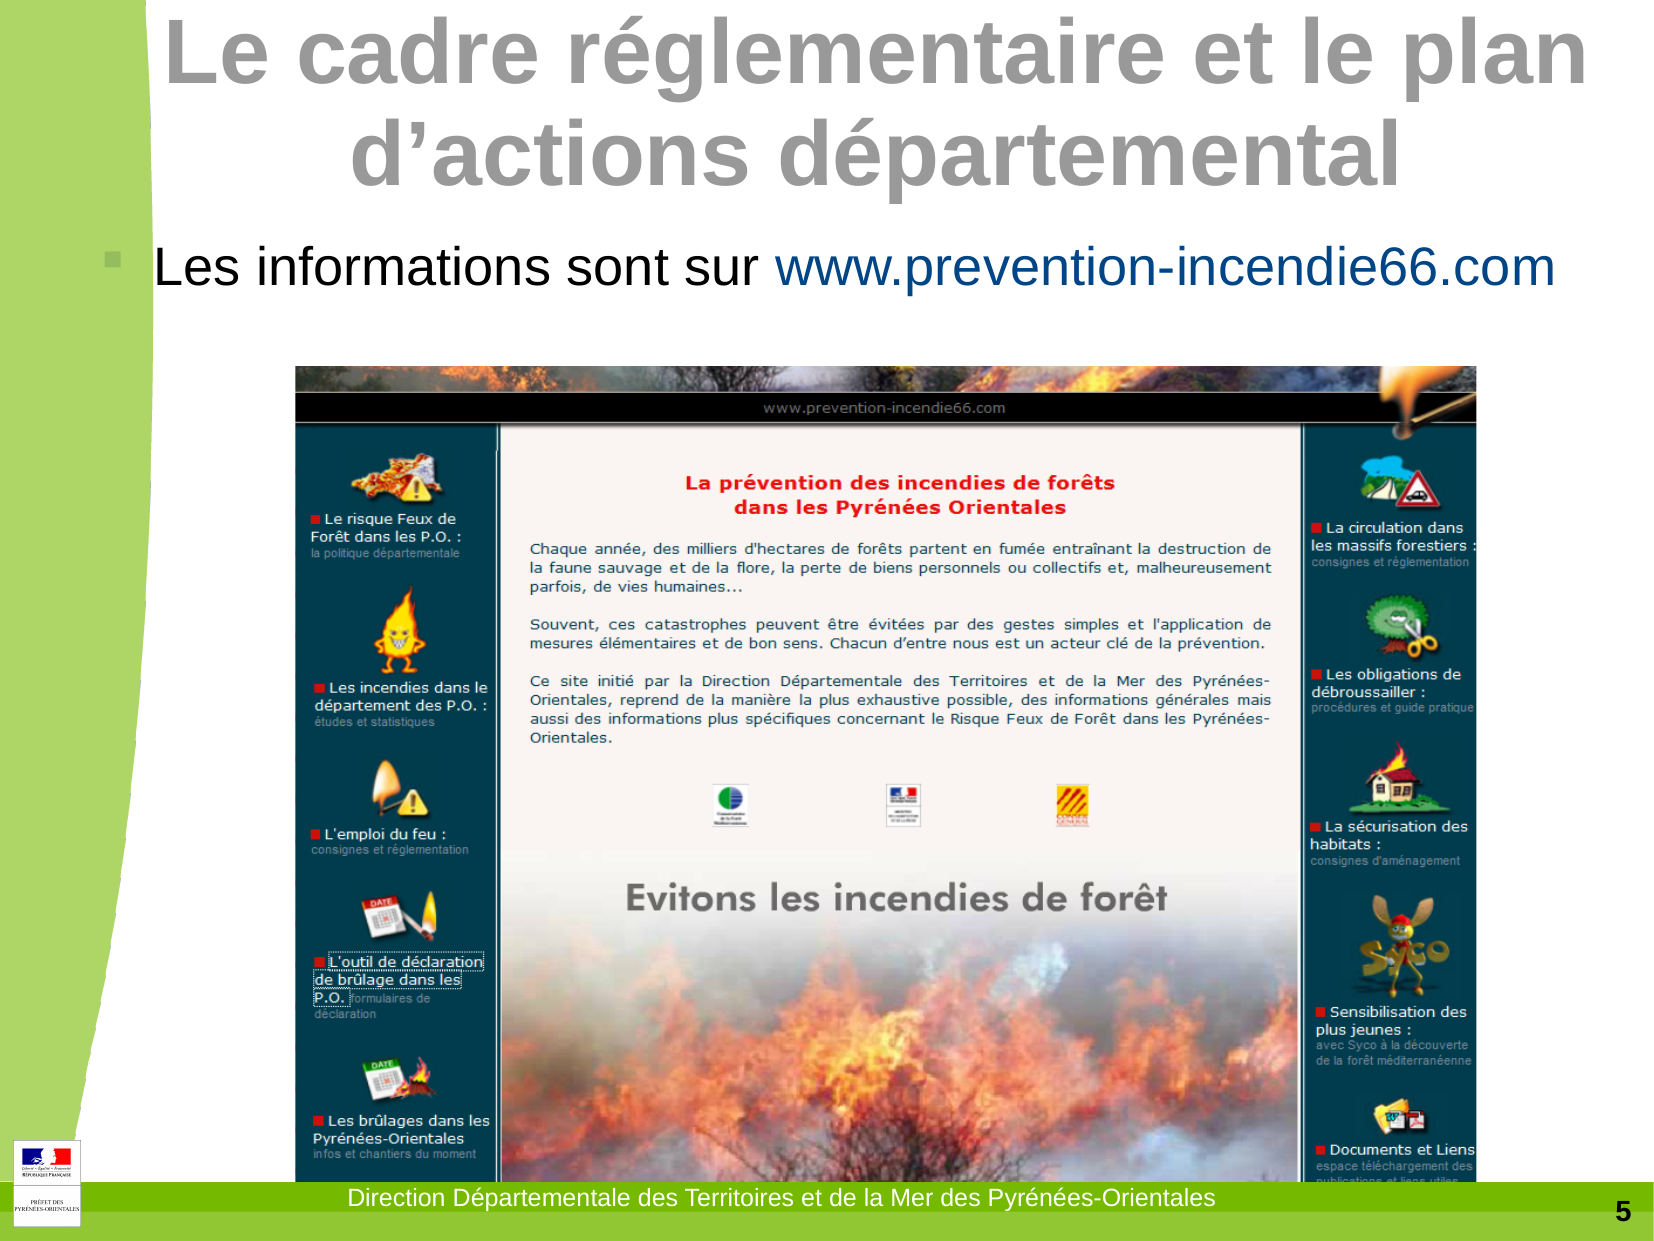

# Le cadre réglementaire et le plan d’actions départemental
Les informations sont sur www.prevention-incendie66.com
Direction Départementale des Territoires et de la Mer des Pyrénées-Orientales
5